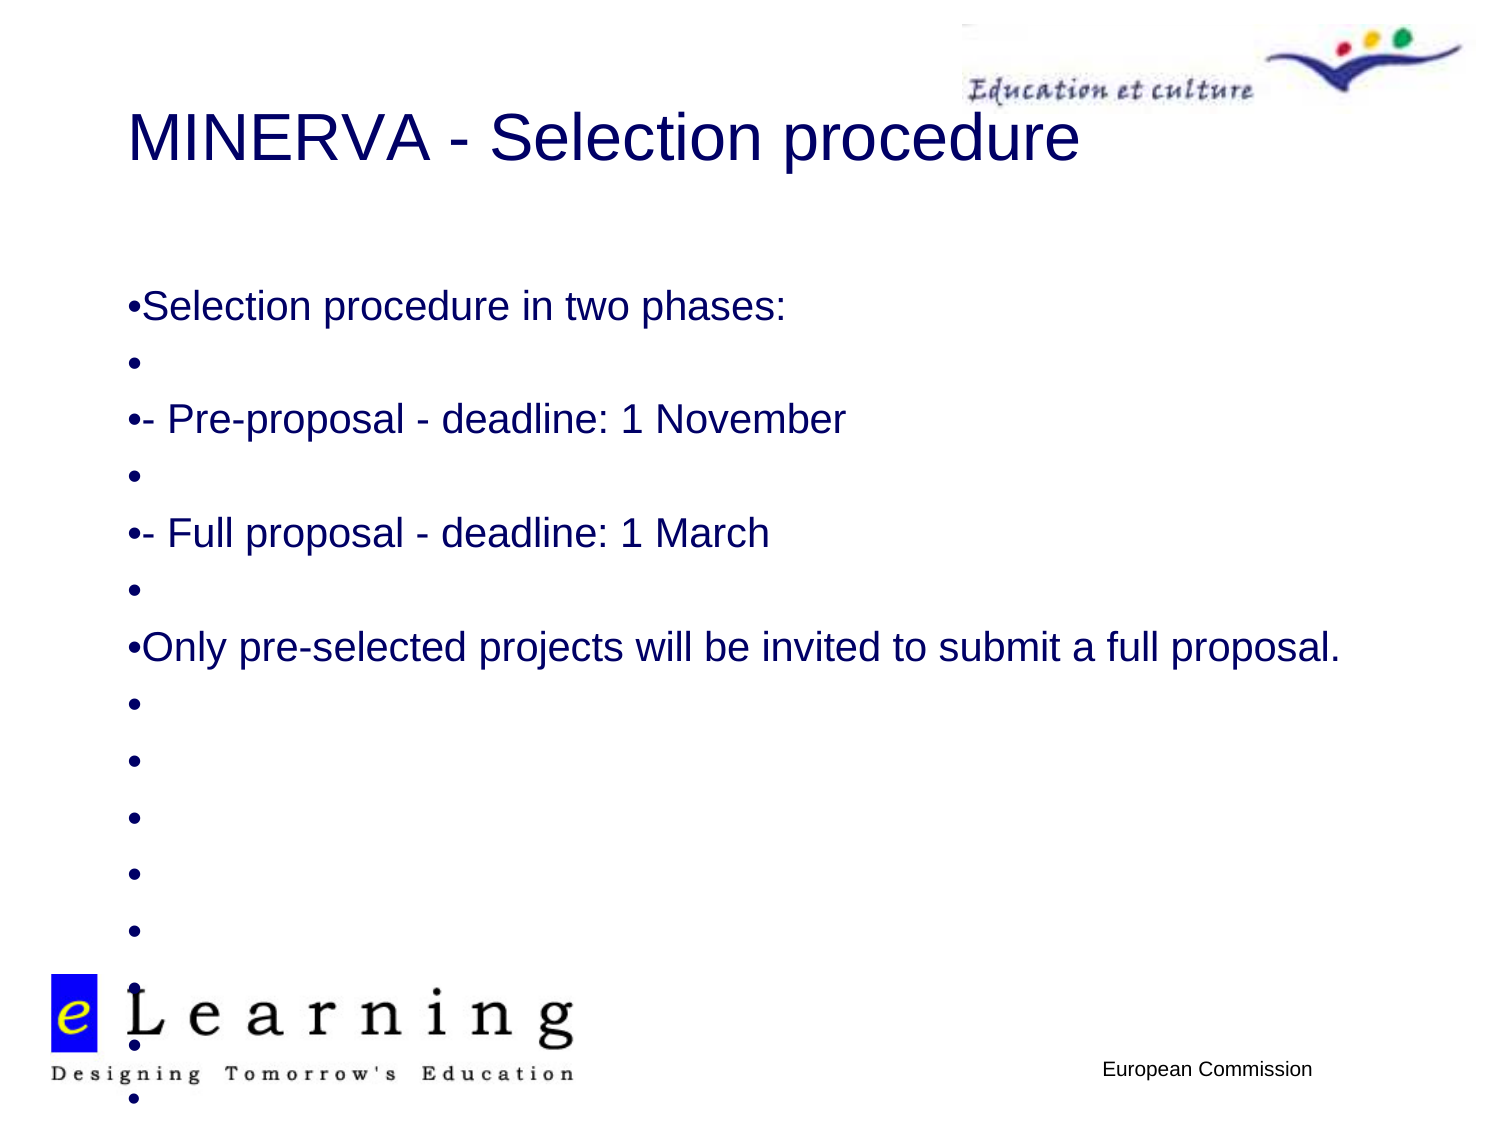

# MINERVA - Selection procedure
Selection procedure in two phases:
- Pre-proposal - deadline: 1 November
- Full proposal - deadline: 1 March
Only pre-selected projects will be invited to submit a full proposal.